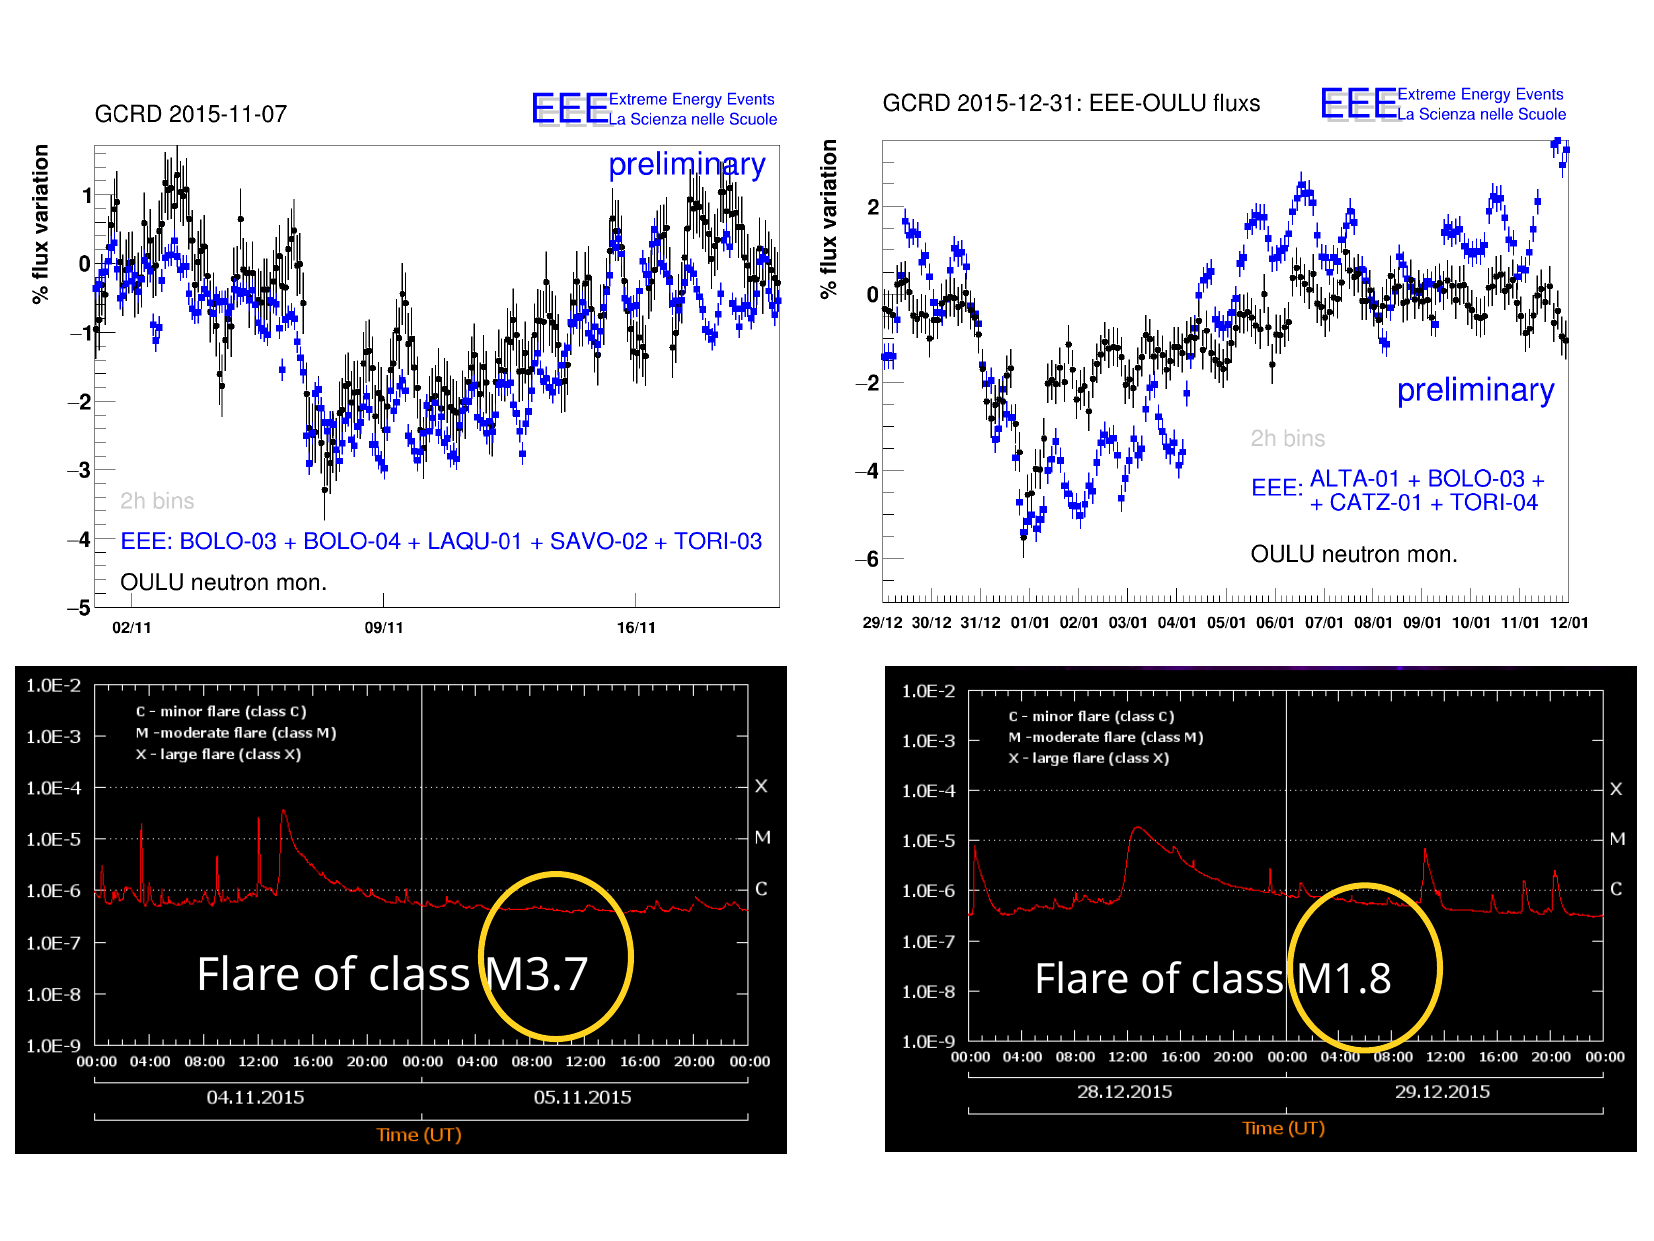

Flare of class M3.7
Flare of class M1.8